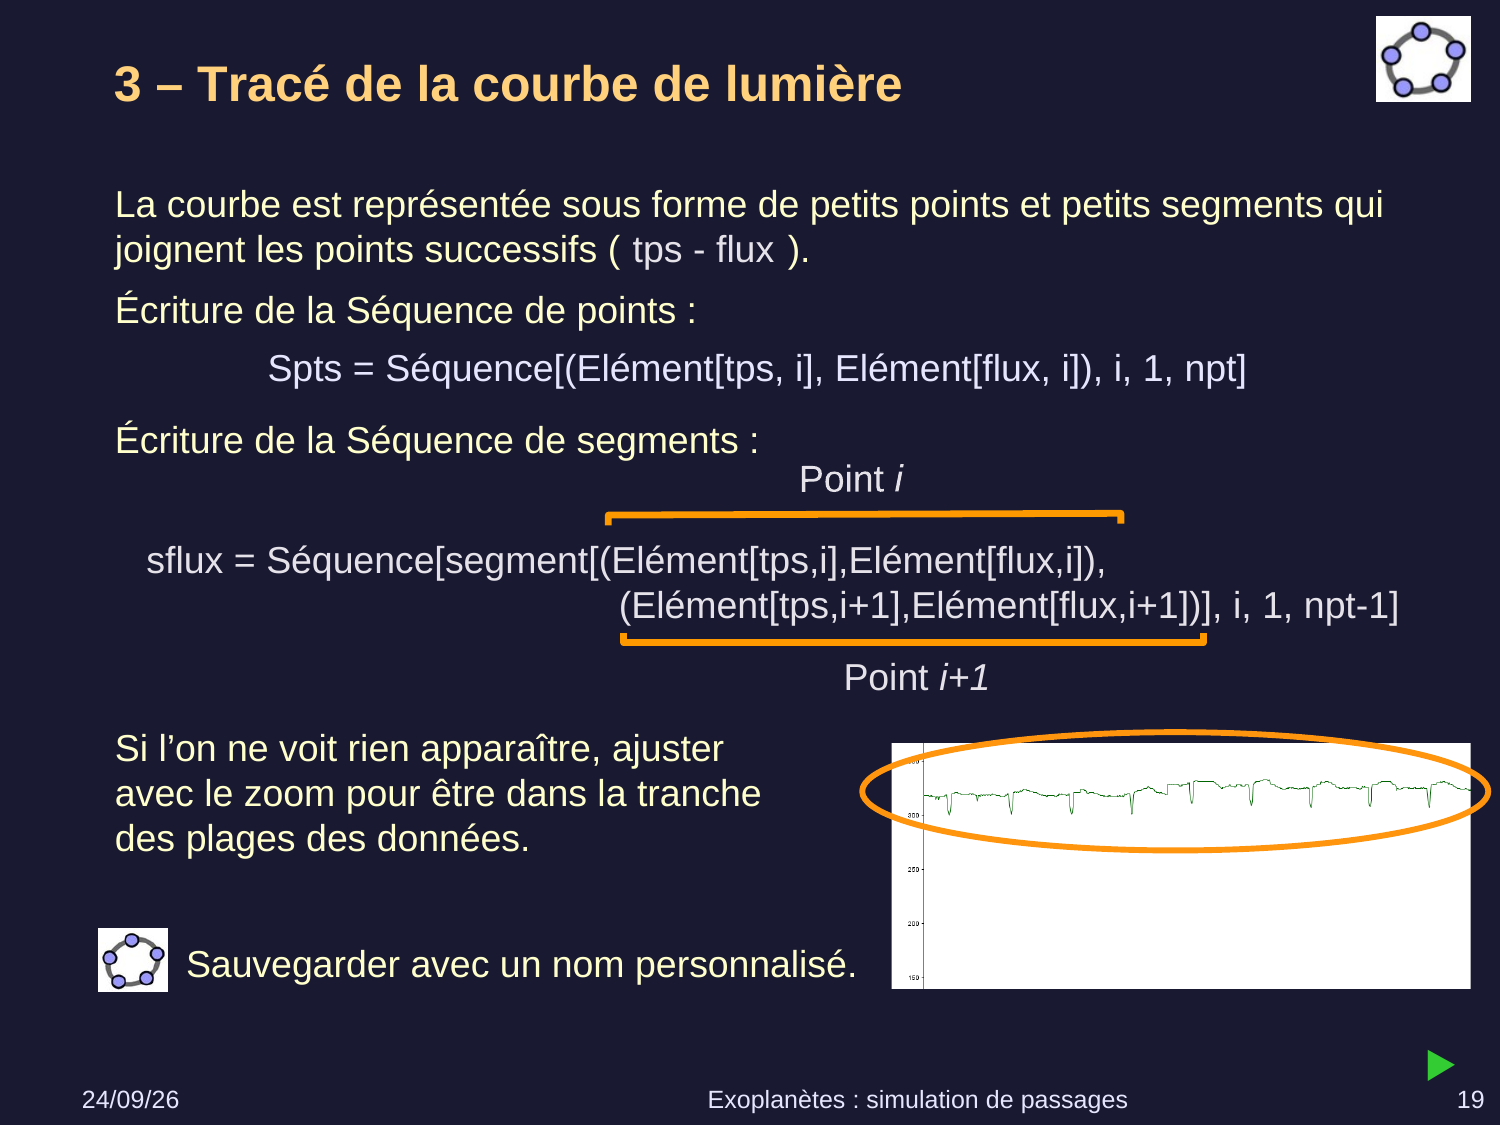

3 – Tracé de la courbe de lumière
La courbe est représentée sous forme de petits points et petits segments qui joignent les points successifs ( ).
tps - flux
Écriture de la Séquence de points :
Spts = Séquence[(Elément[tps, i], Elément[flux, i]), i, 1, npt]
Écriture de la Séquence de segments :
Point i
 sflux = Séquence[segment[(Elément[tps,i],Elément[flux,i]),
 (Elément[tps,i+1],Elément[flux,i+1])], i, 1, npt-1]
Point i+1
Si l’on ne voit rien apparaître, ajuster avec le zoom pour être dans la tranche des plages des données.
Sauvegarder avec un nom personnalisé.

Exoplanètes : simulation de passages
19